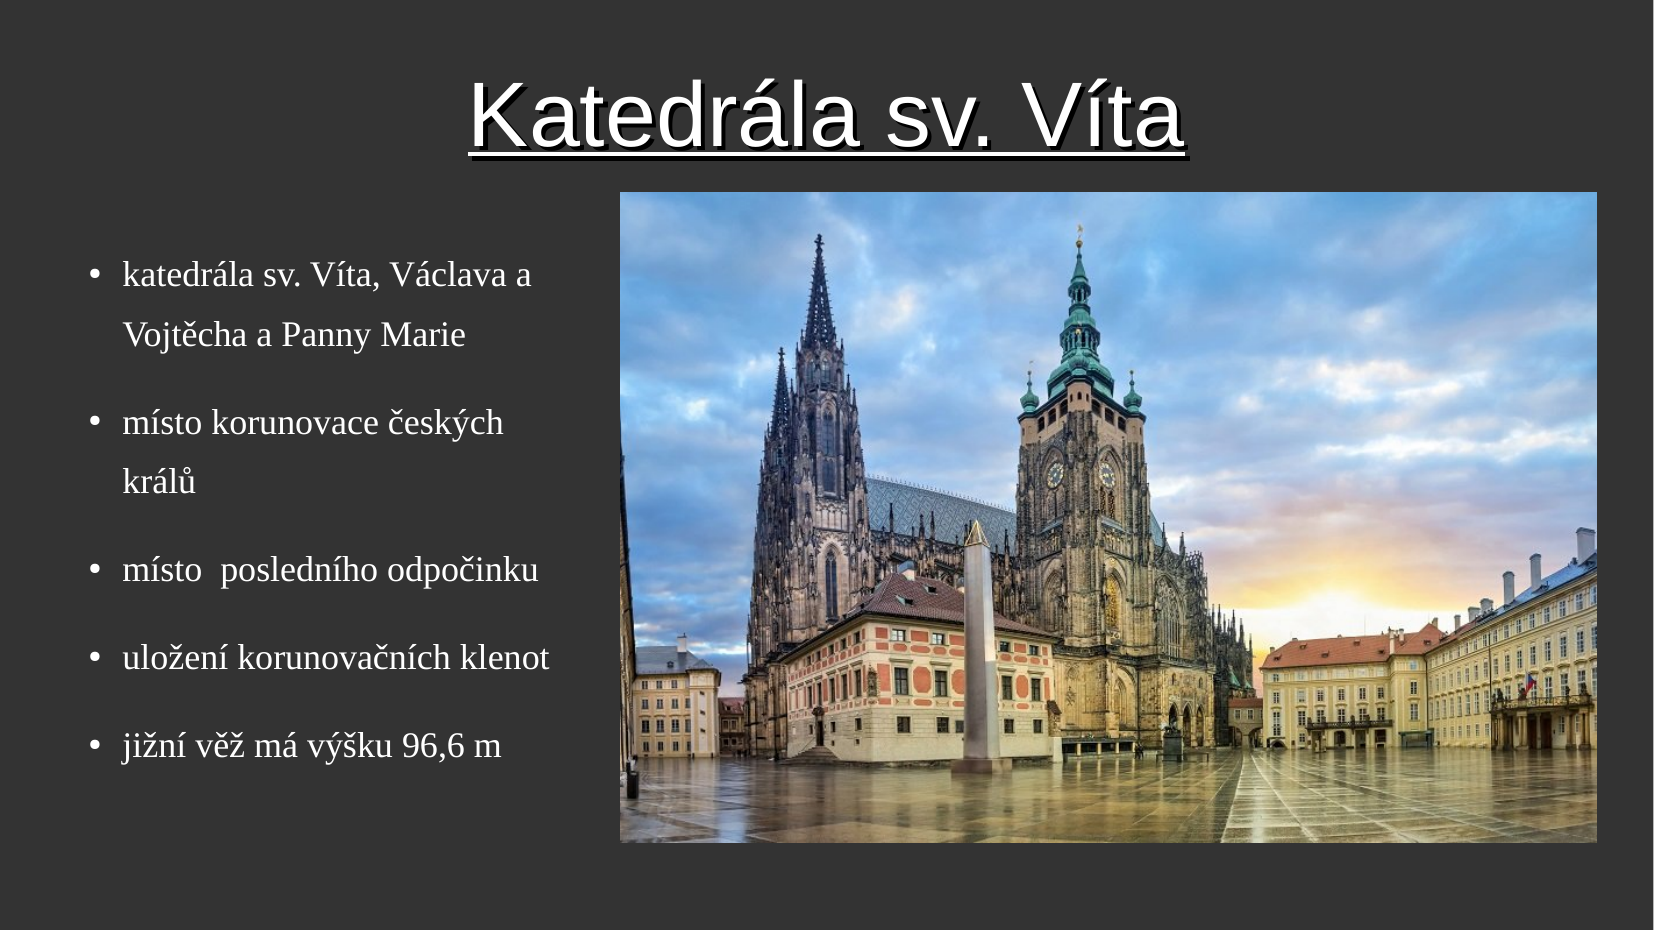

Katedrála sv. Víta
# katedrála sv. Víta, Václava a Vojtěcha a Panny Marie
místo korunovace českých králů
místo posledního odpočinku
uložení korunovačních klenot
jižní věž má výšku 96,6 m